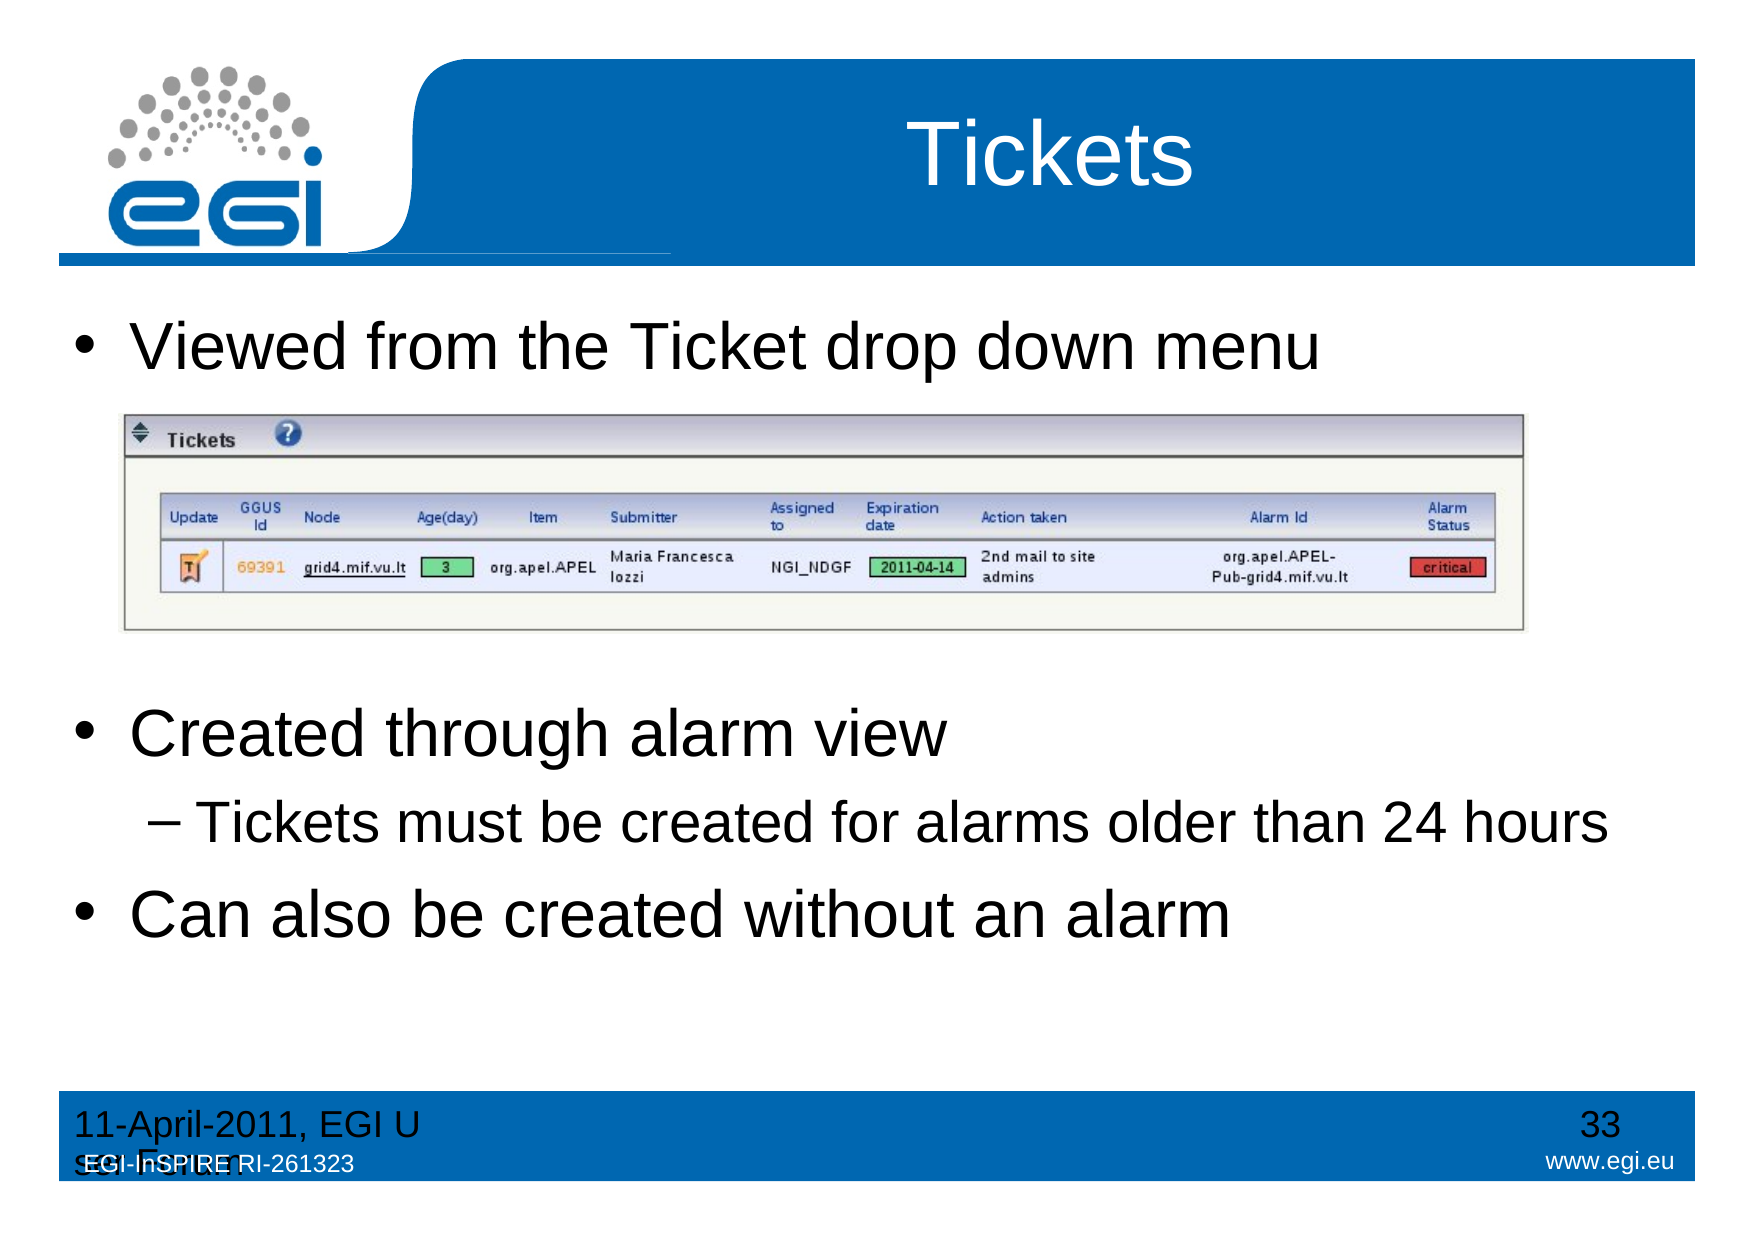

# Tickets
Viewed from the Ticket drop down menu
Created through alarm view
Tickets must be created for alarms older than 24 hours
Can also be created without an alarm
11-April-2011, EGI User Forum
33
Training Guide